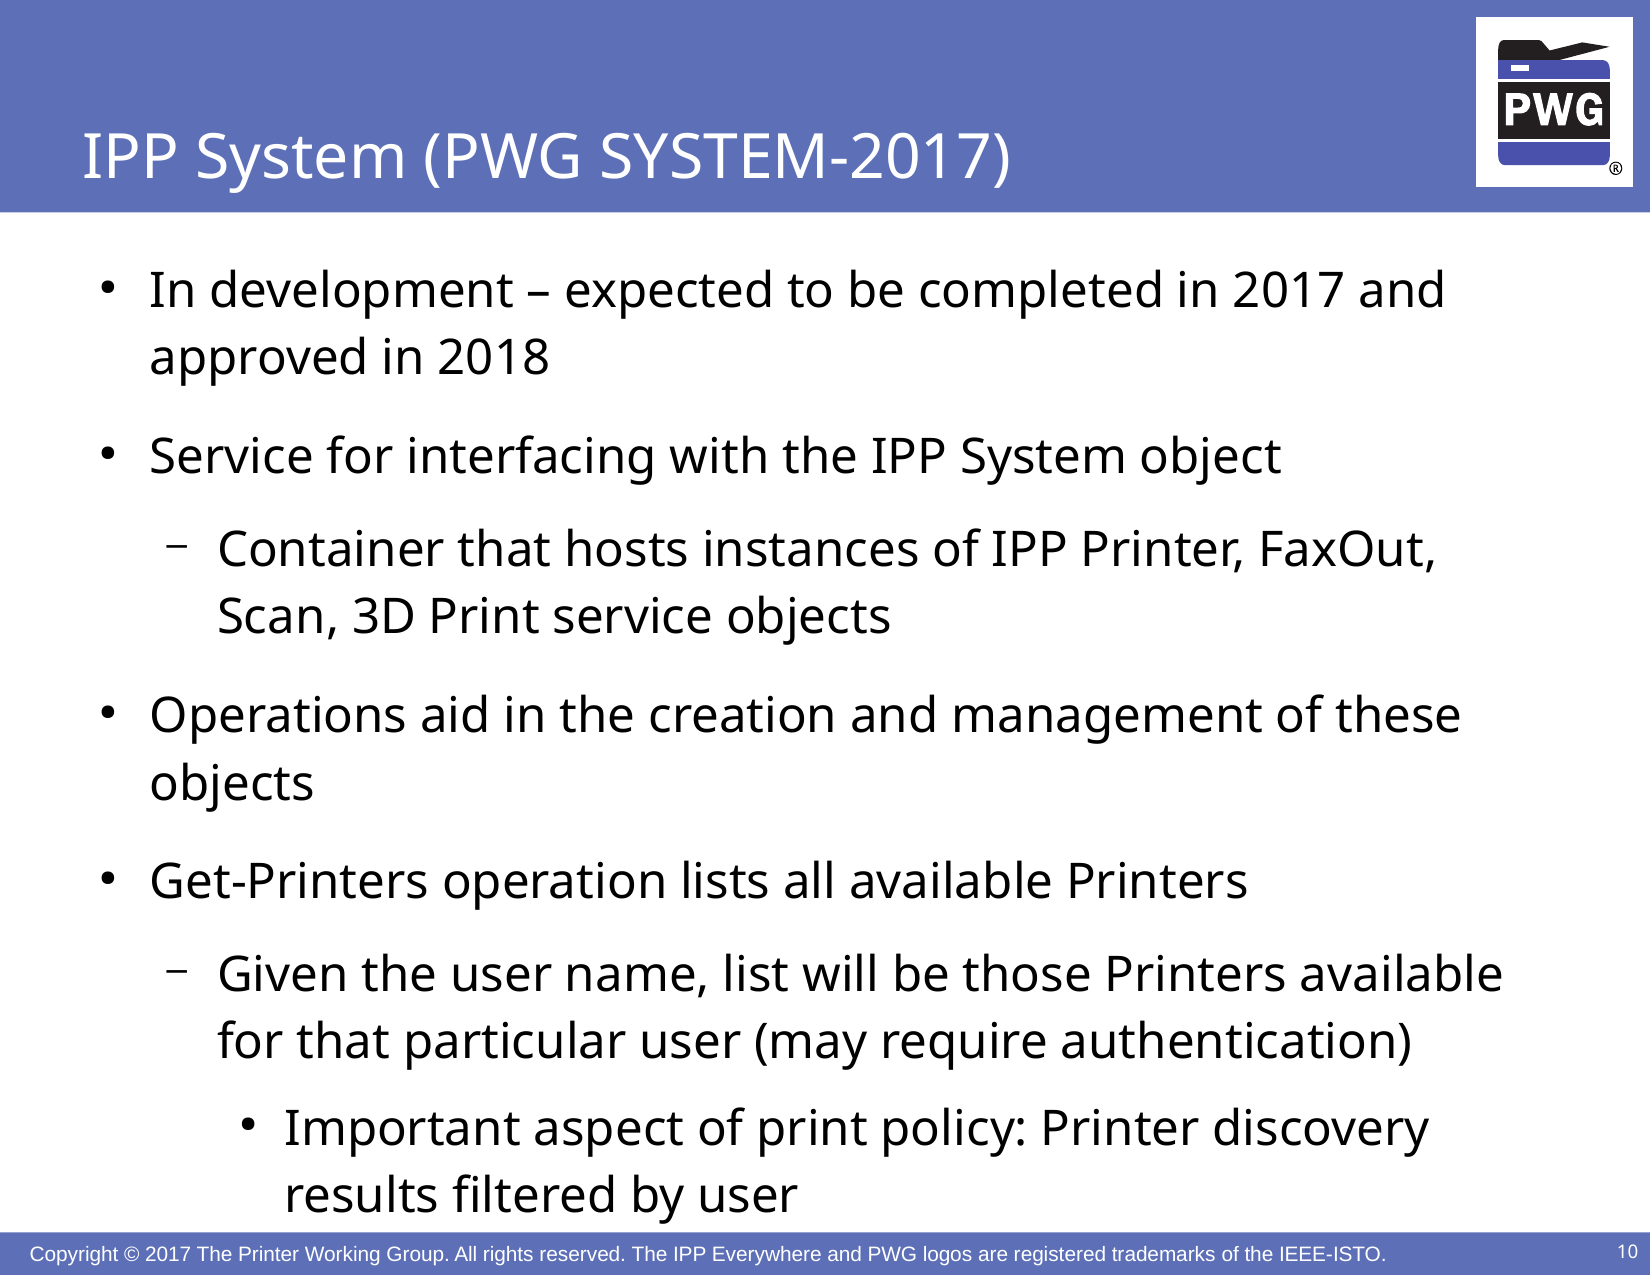

# IPP System (PWG SYSTEM-2017)
In development – expected to be completed in 2017 and approved in 2018
Service for interfacing with the IPP System object
Container that hosts instances of IPP Printer, FaxOut, Scan, 3D Print service objects
Operations aid in the creation and management of these objects
Get-Printers operation lists all available Printers
Given the user name, list will be those Printers available for that particular user (may require authentication)
Important aspect of print policy: Printer discovery results filtered by user